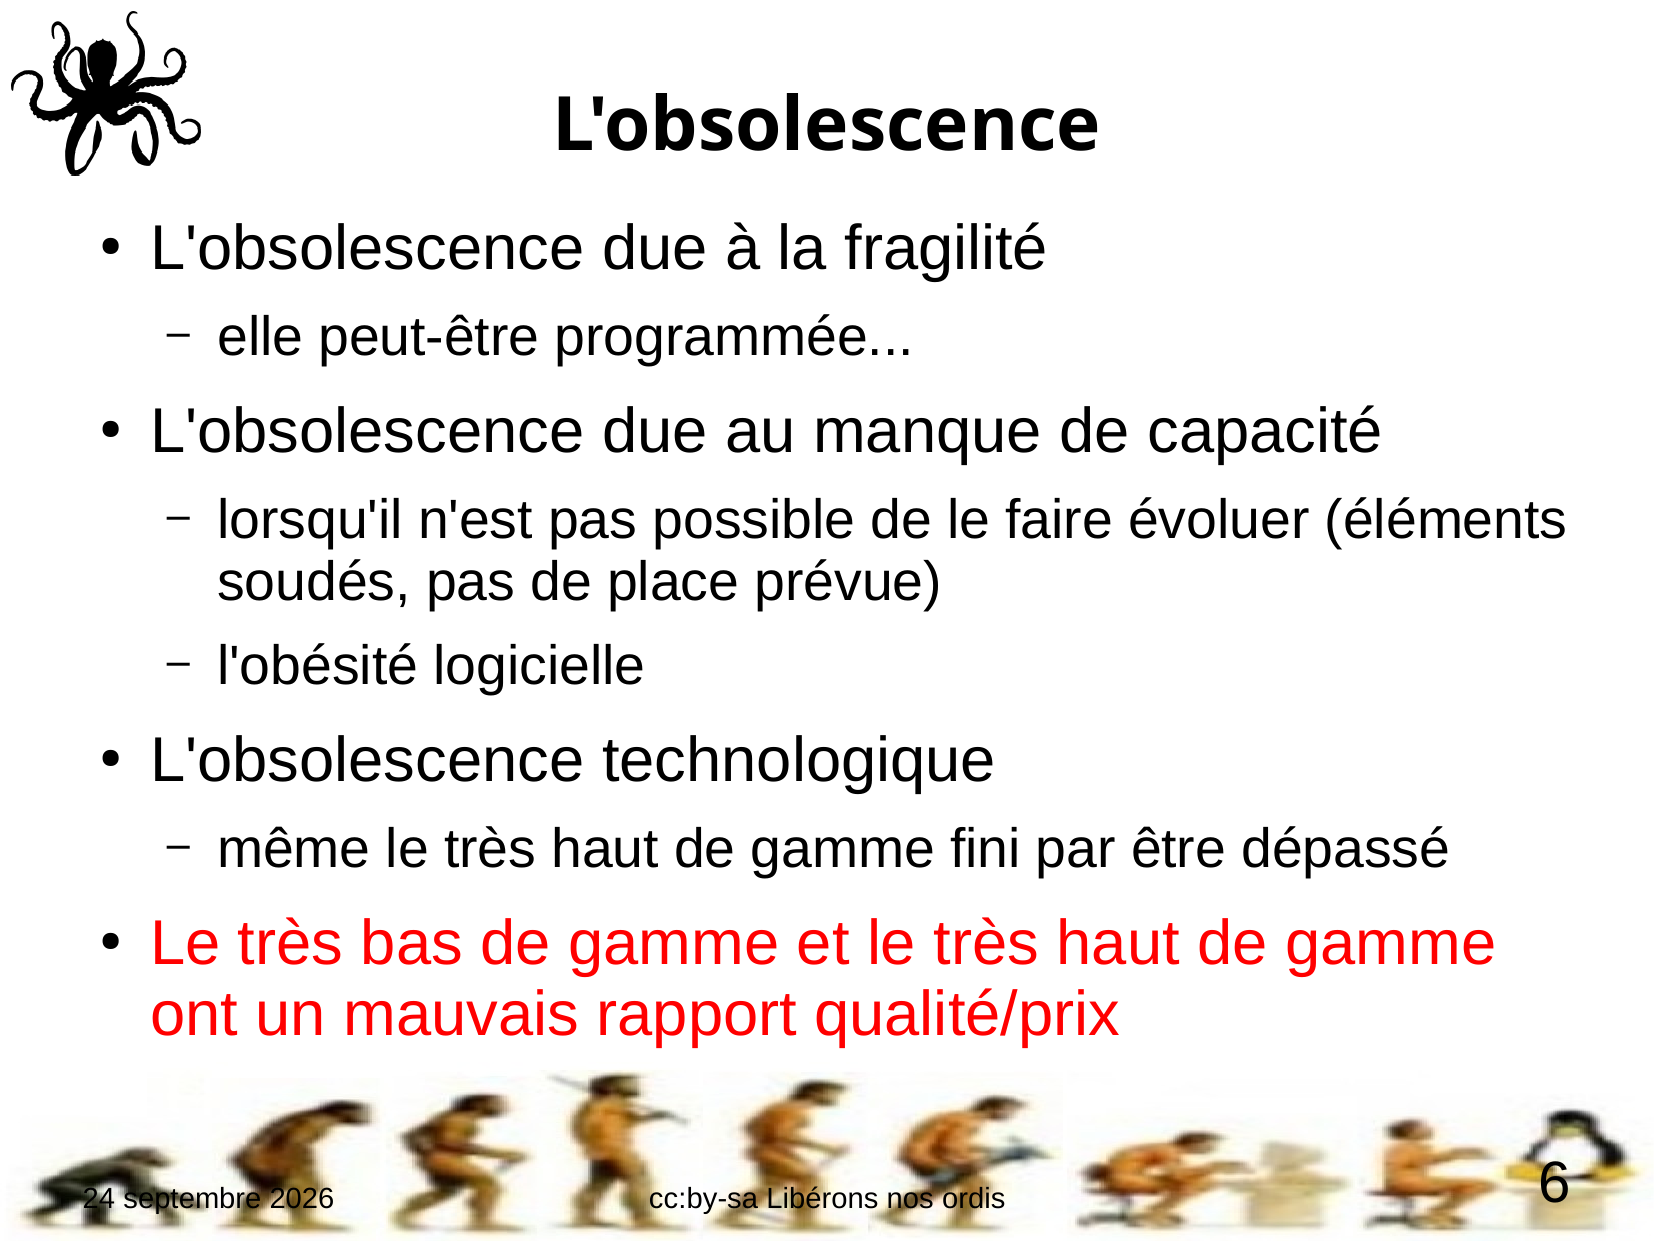

# L'obsolescence
L'obsolescence due à la fragilité
elle peut-être programmée...
L'obsolescence due au manque de capacité
lorsqu'il n'est pas possible de le faire évoluer (éléments soudés, pas de place prévue)
l'obésité logicielle
L'obsolescence technologique
même le très haut de gamme fini par être dépassé
Le très bas de gamme et le très haut de gamme ont un mauvais rapport qualité/prix
cc:by-sa Libérons nos ordis
6